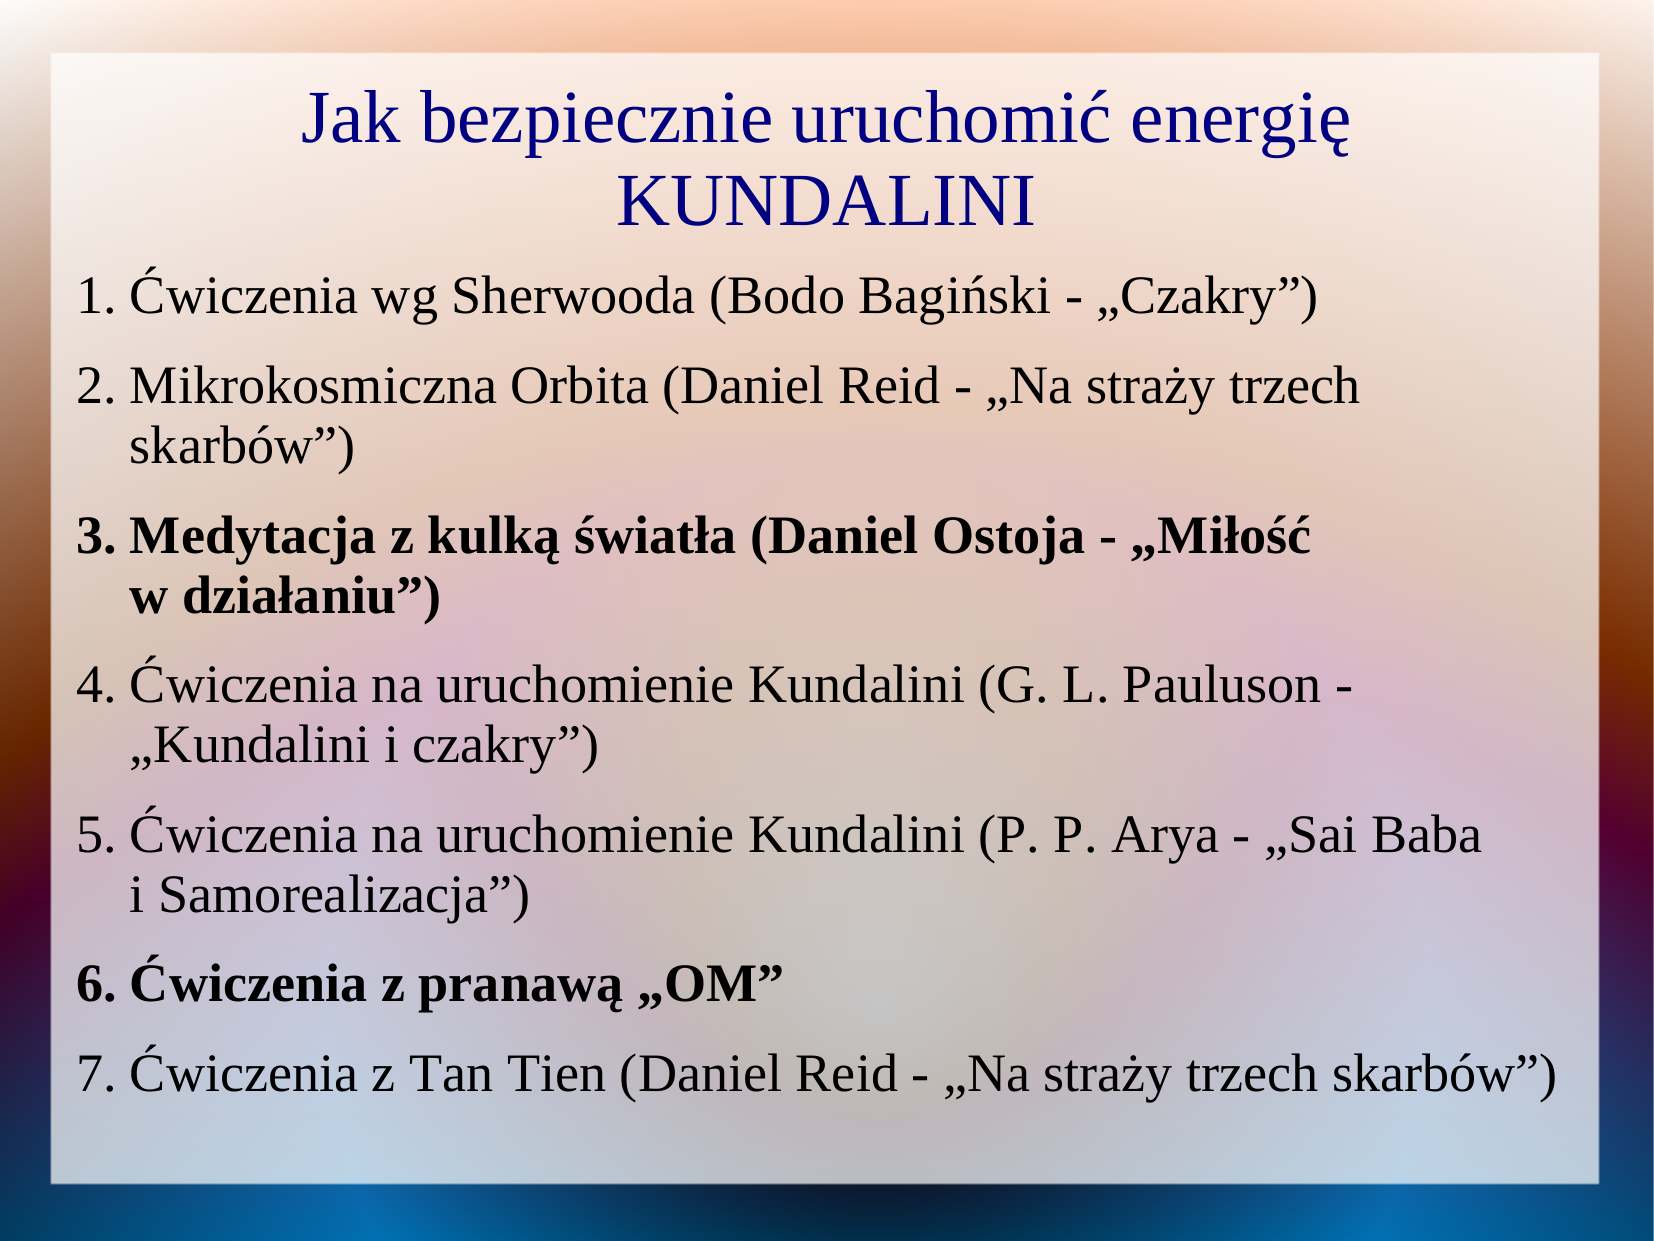

# Jak bezpiecznie uruchomić energię KUNDALINI
Ćwiczenia wg Sherwooda (Bodo Bagiński - „Czakry”)
Mikrokosmiczna Orbita (Daniel Reid - „Na straży trzech skarbów”)
Medytacja z kulką światła (Daniel Ostoja - „Miłość w działaniu”)
Ćwiczenia na uruchomienie Kundalini (G. L. Pauluson - „Kundalini i czakry”)
Ćwiczenia na uruchomienie Kundalini (P. P. Arya - „Sai Baba i Samorealizacja”)
Ćwiczenia z pranawą „OM”
Ćwiczenia z Tan Tien (Daniel Reid - „Na straży trzech skarbów”)